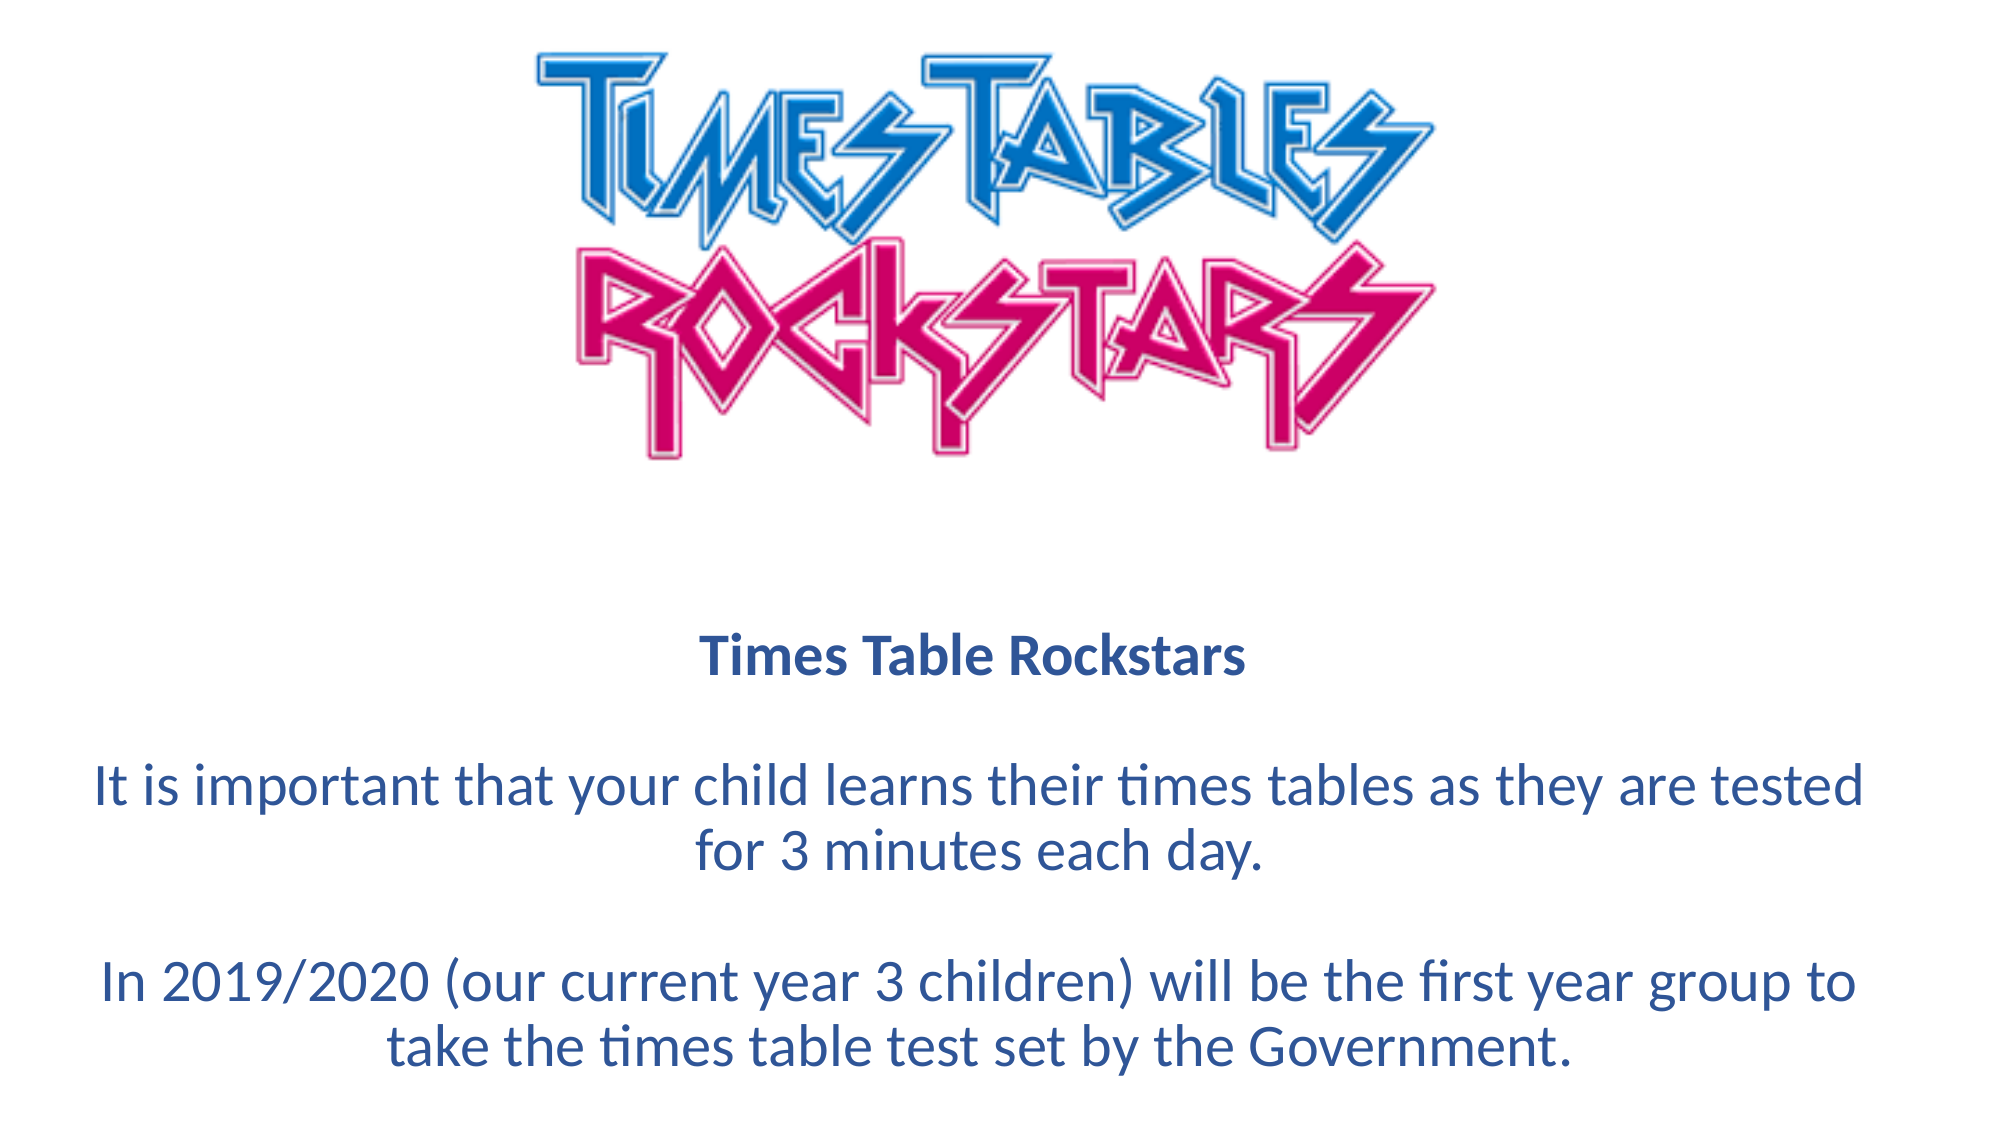

# Times Table Rockstars It is important that your child learns their times tables as they are tested for 3 minutes each day. In 2019/2020 (our current year 3 children) will be the first year group to take the times table test set by the Government.